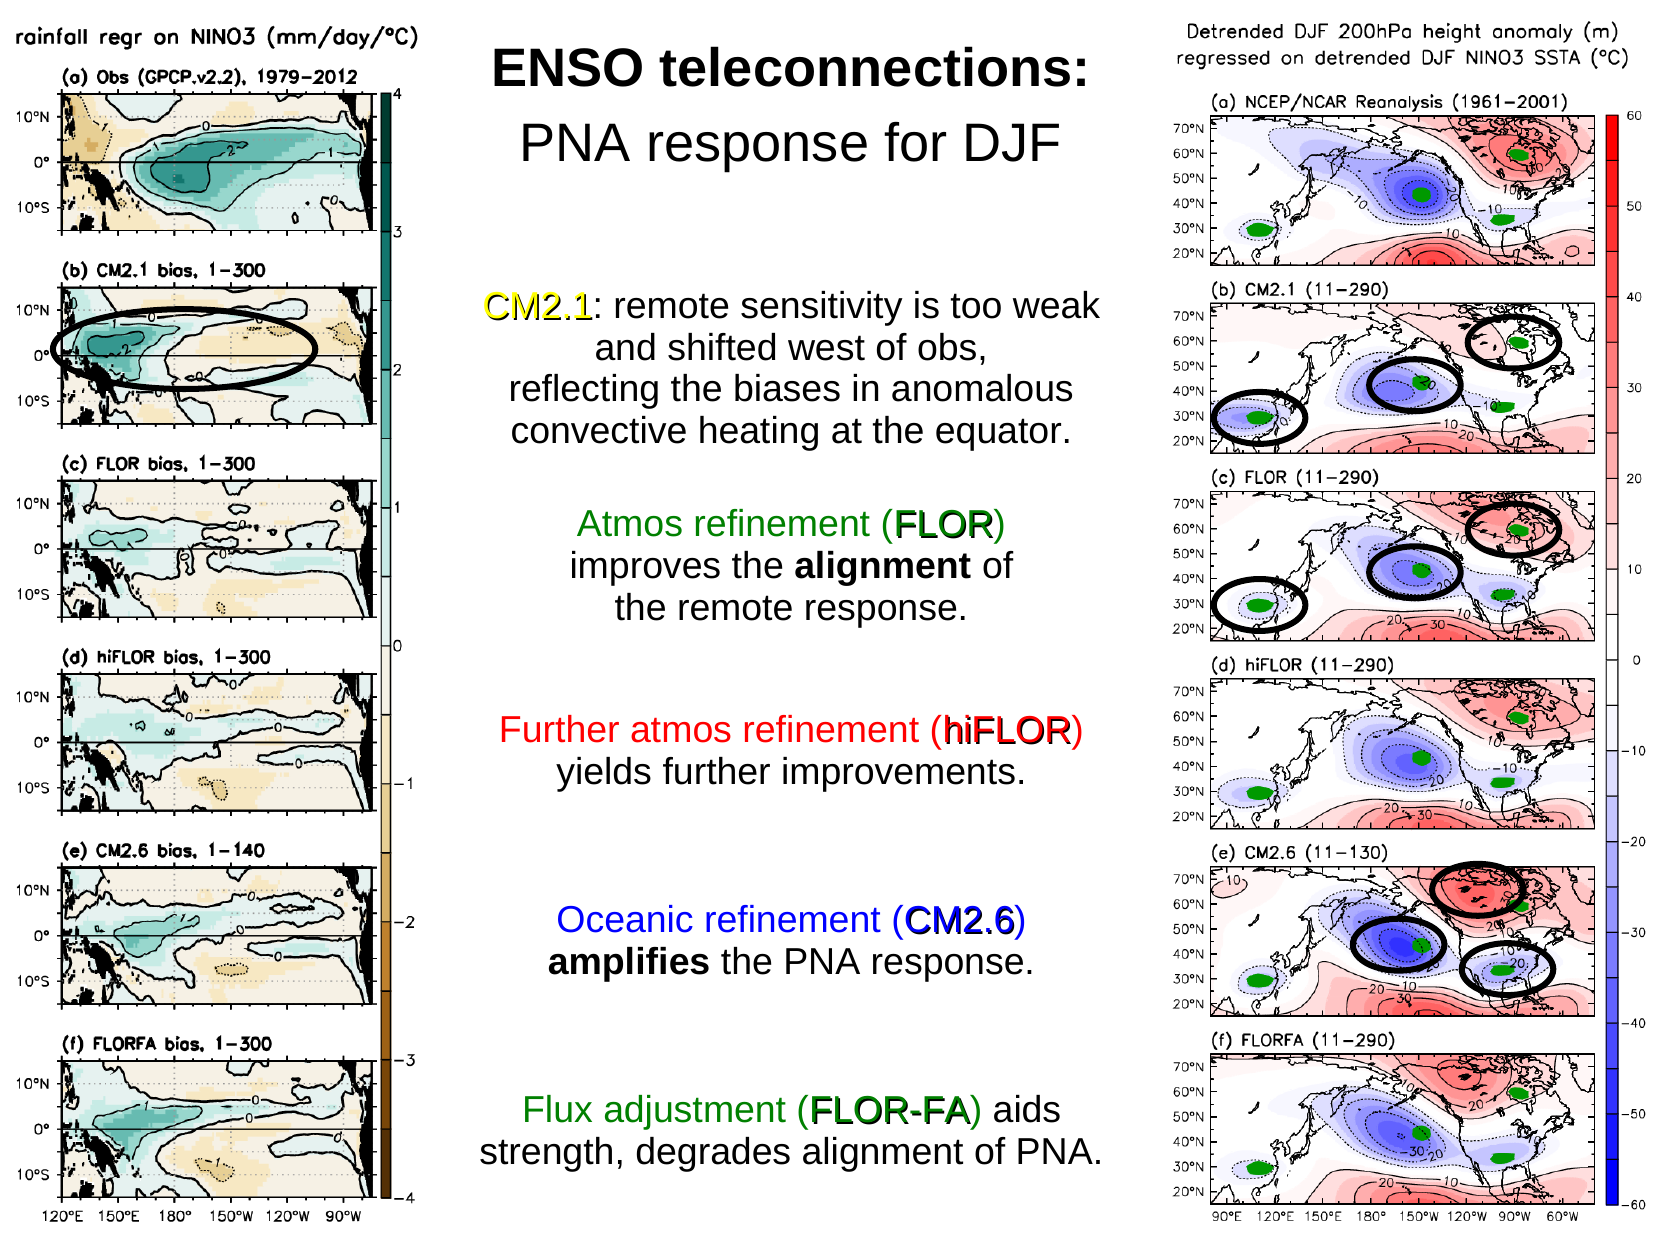

ENSO teleconnections:
PNA response for DJF
CM2.1: remote sensitivity is too weak and shifted west of obs,
reflecting the biases in anomalous
convective heating at the equator.
Atmos refinement (FLOR)
improves the alignment of
the remote response.
Further atmos refinement (hiFLOR)
yields further improvements.
Oceanic refinement (CM2.6)
amplifies the PNA response.
Flux adjustment (FLOR-FA) aids strength, degrades alignment of PNA.